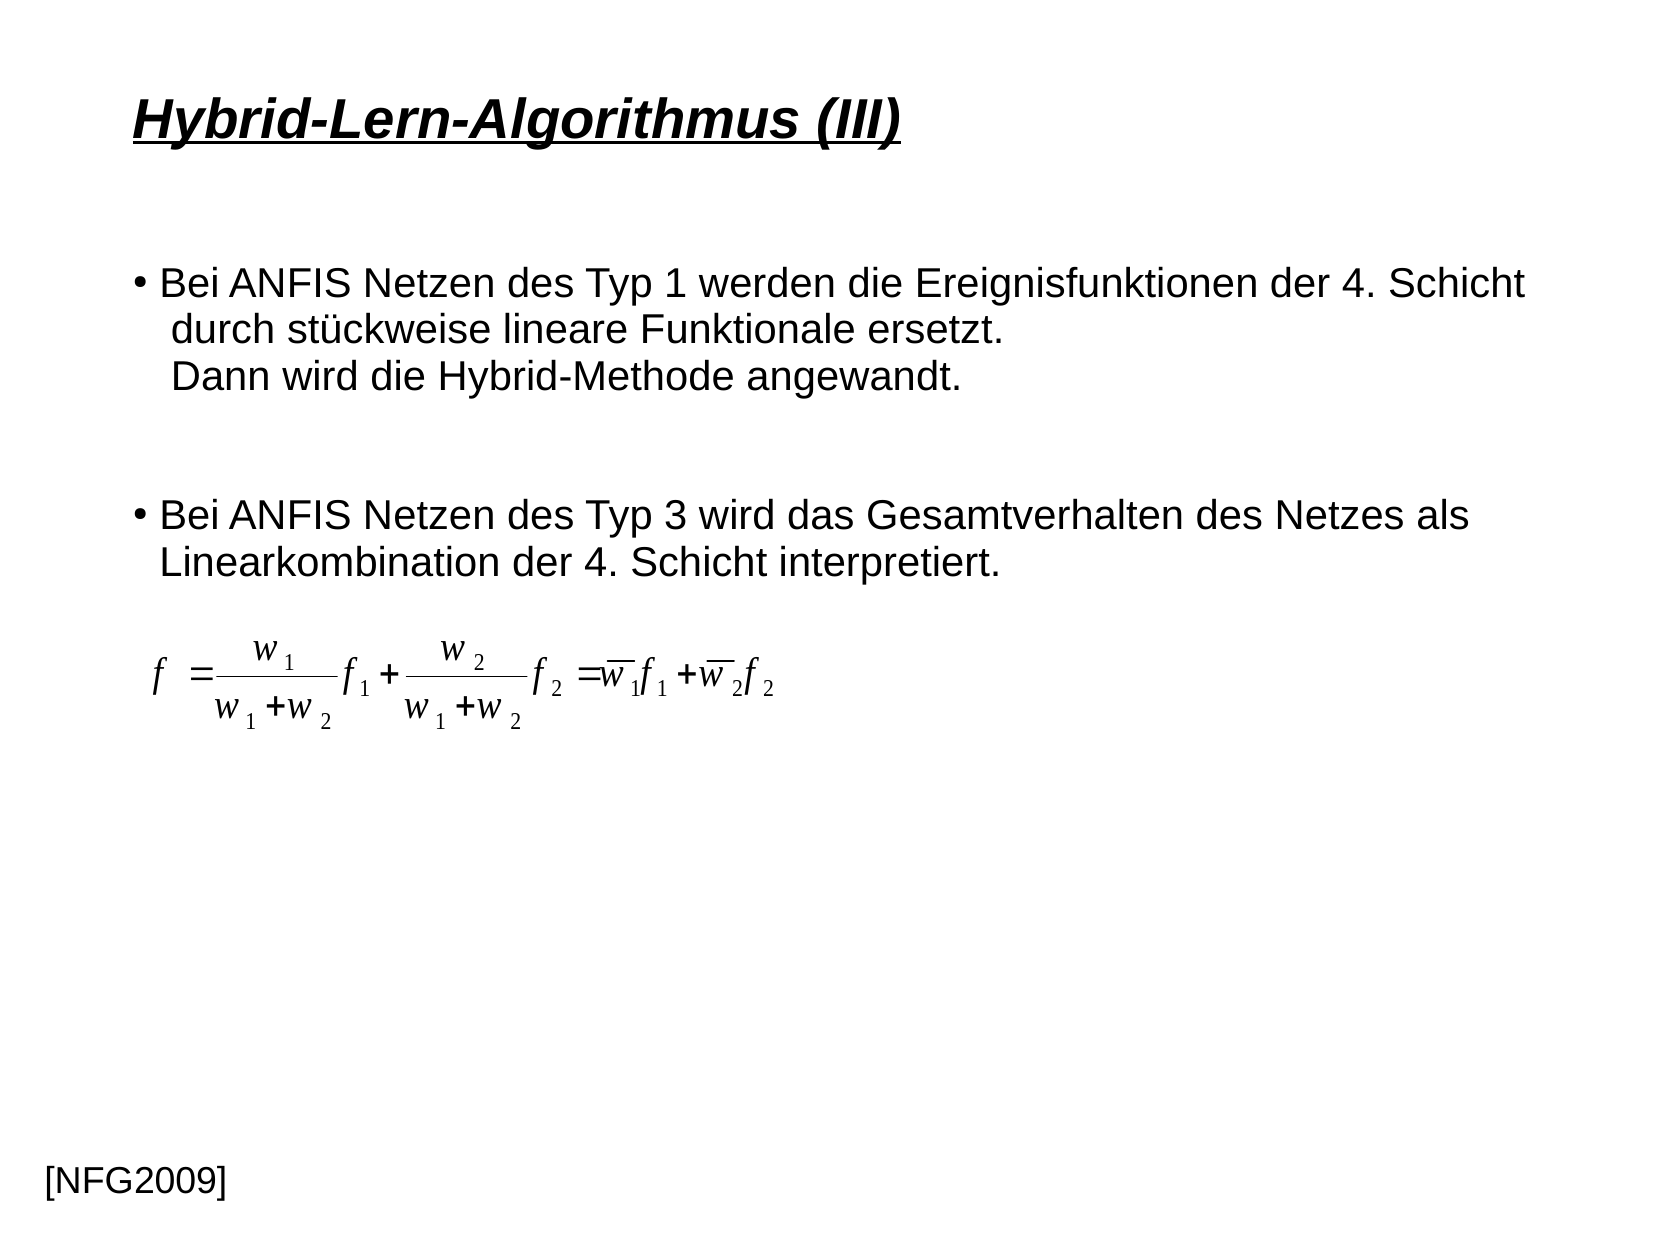

Hybrid-Lern-Algorithmus (III)
 Bei ANFIS Netzen des Typ 1 werden die Ereignisfunktionen der 4. Schicht
 durch stückweise lineare Funktionale ersetzt.
 Dann wird die Hybrid-Methode angewandt.
 Bei ANFIS Netzen des Typ 3 wird das Gesamtverhalten des Netzes als
 Linearkombination der 4. Schicht interpretiert.
[NFG2009]